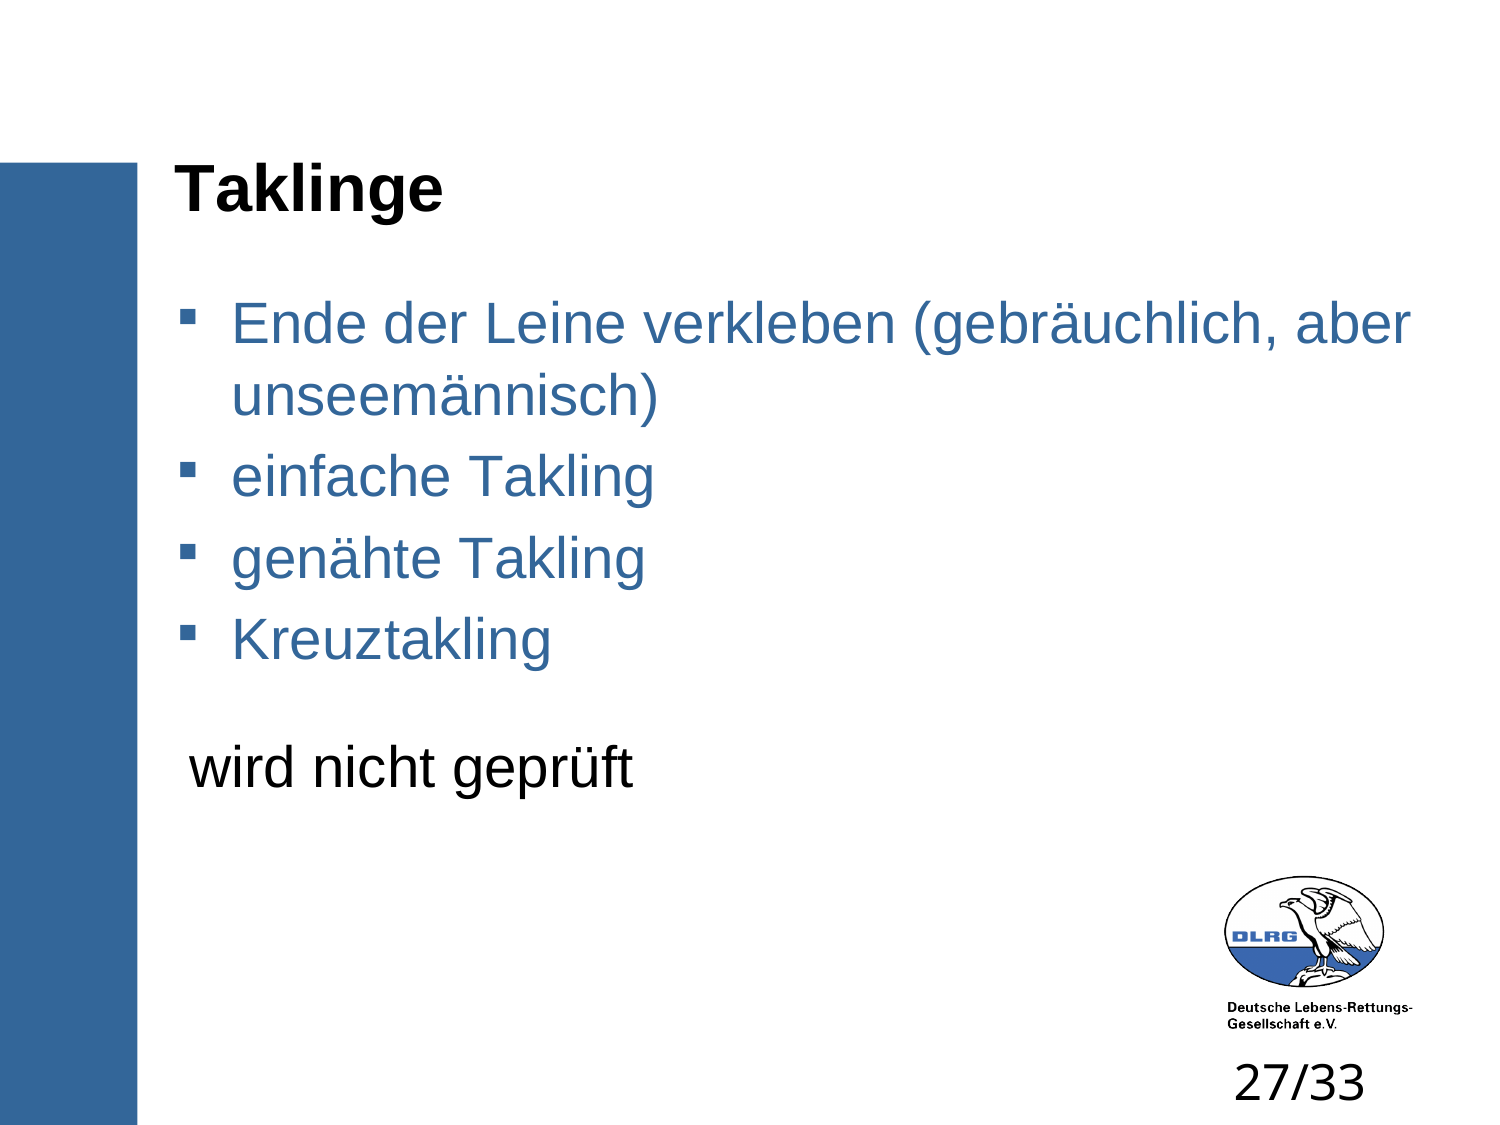

# Taklinge
Ende der Leine verkleben (gebräuchlich, aber unseemännisch)
einfache Takling
genähte Takling
Kreuztakling
wird nicht geprüft